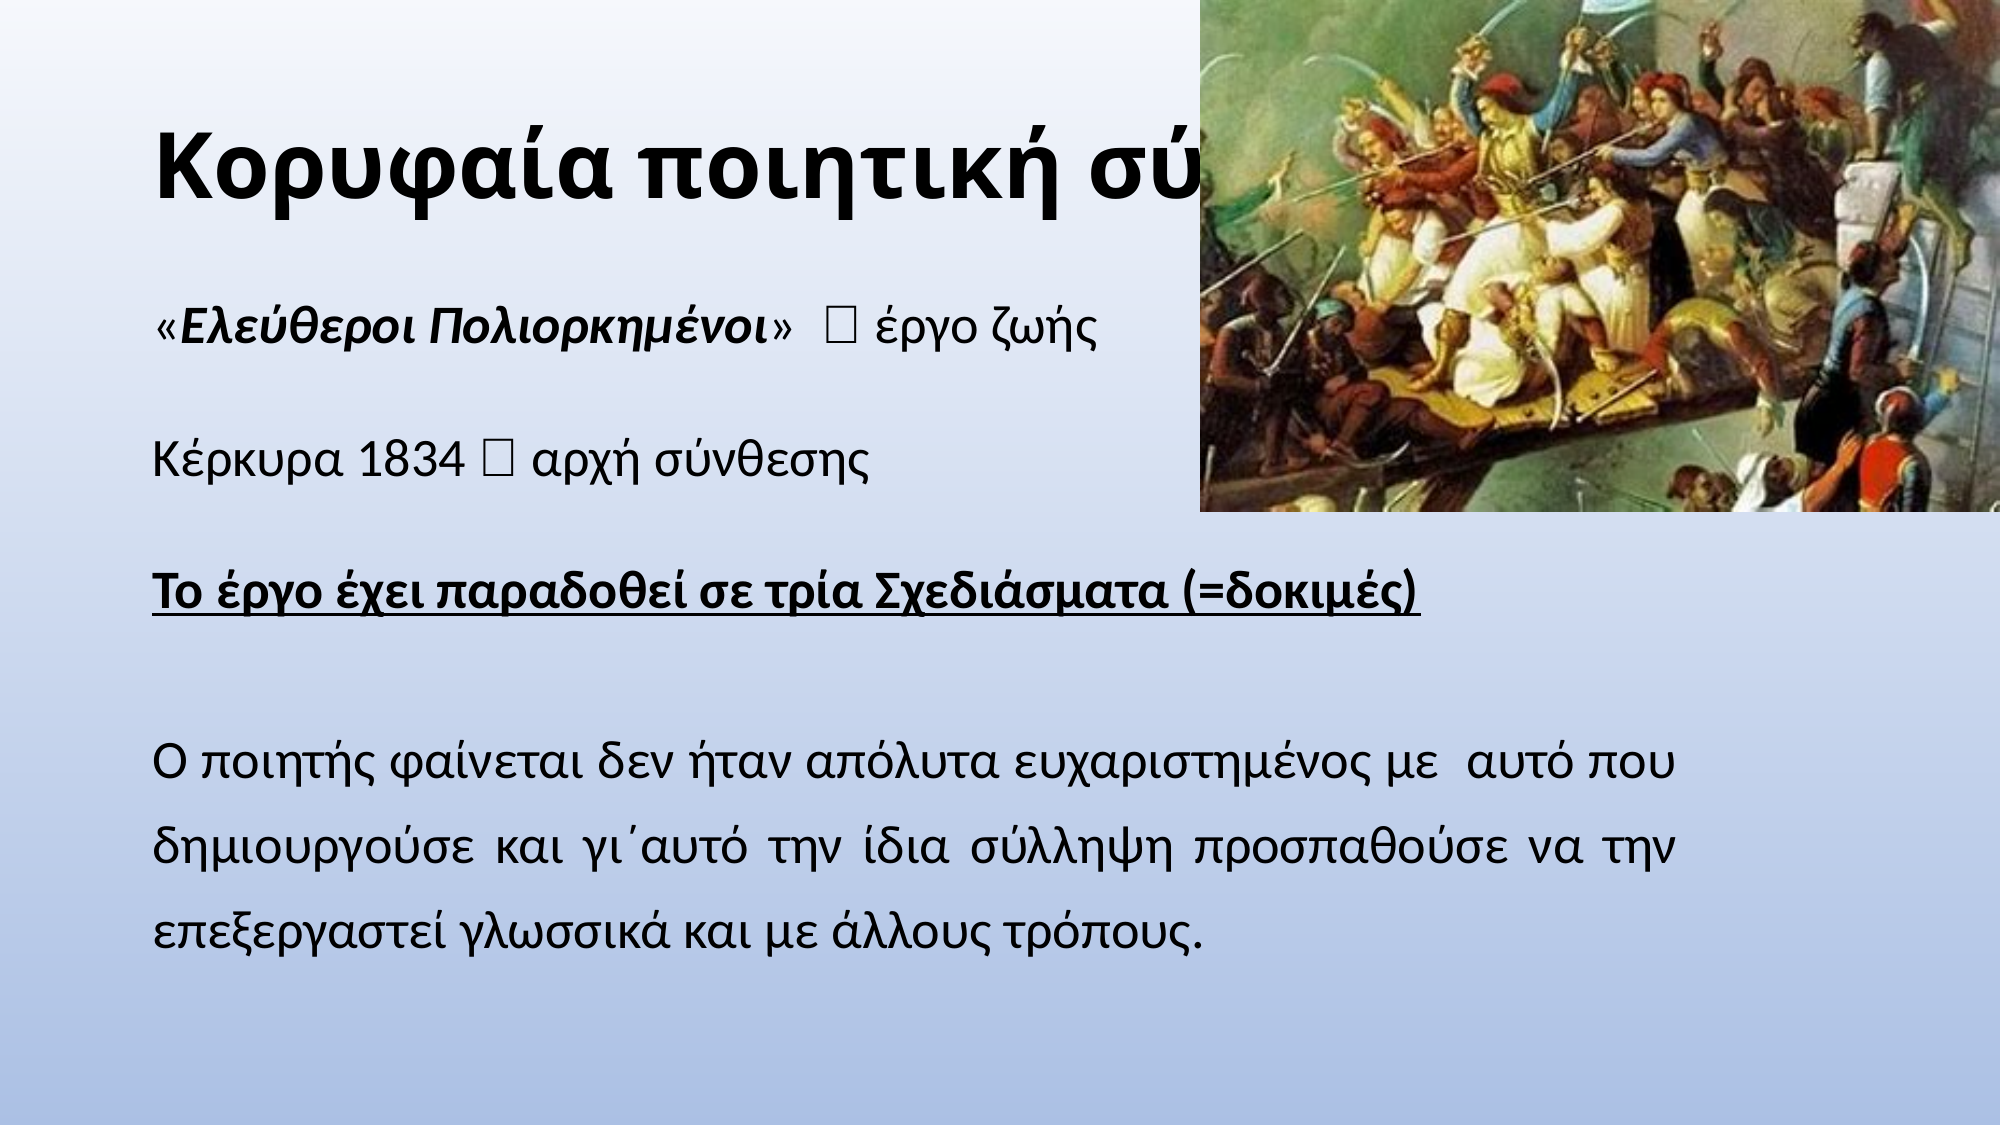

# Κορυφαία ποιητική σύνθεση
«Ελεύθεροι Πολιορκημένοι»  έργο ζωής
Κέρκυρα 1834  αρχή σύνθεσης
Το έργο έχει παραδοθεί σε τρία Σχεδιάσματα (=δοκιμές)
Ο ποιητής φαίνεται δεν ήταν απόλυτα ευχαριστημένος με αυτό που δημιουργούσε και γι΄αυτό την ίδια σύλληψη προσπαθούσε να την επεξεργαστεί γλωσσικά και με άλλους τρόπους.